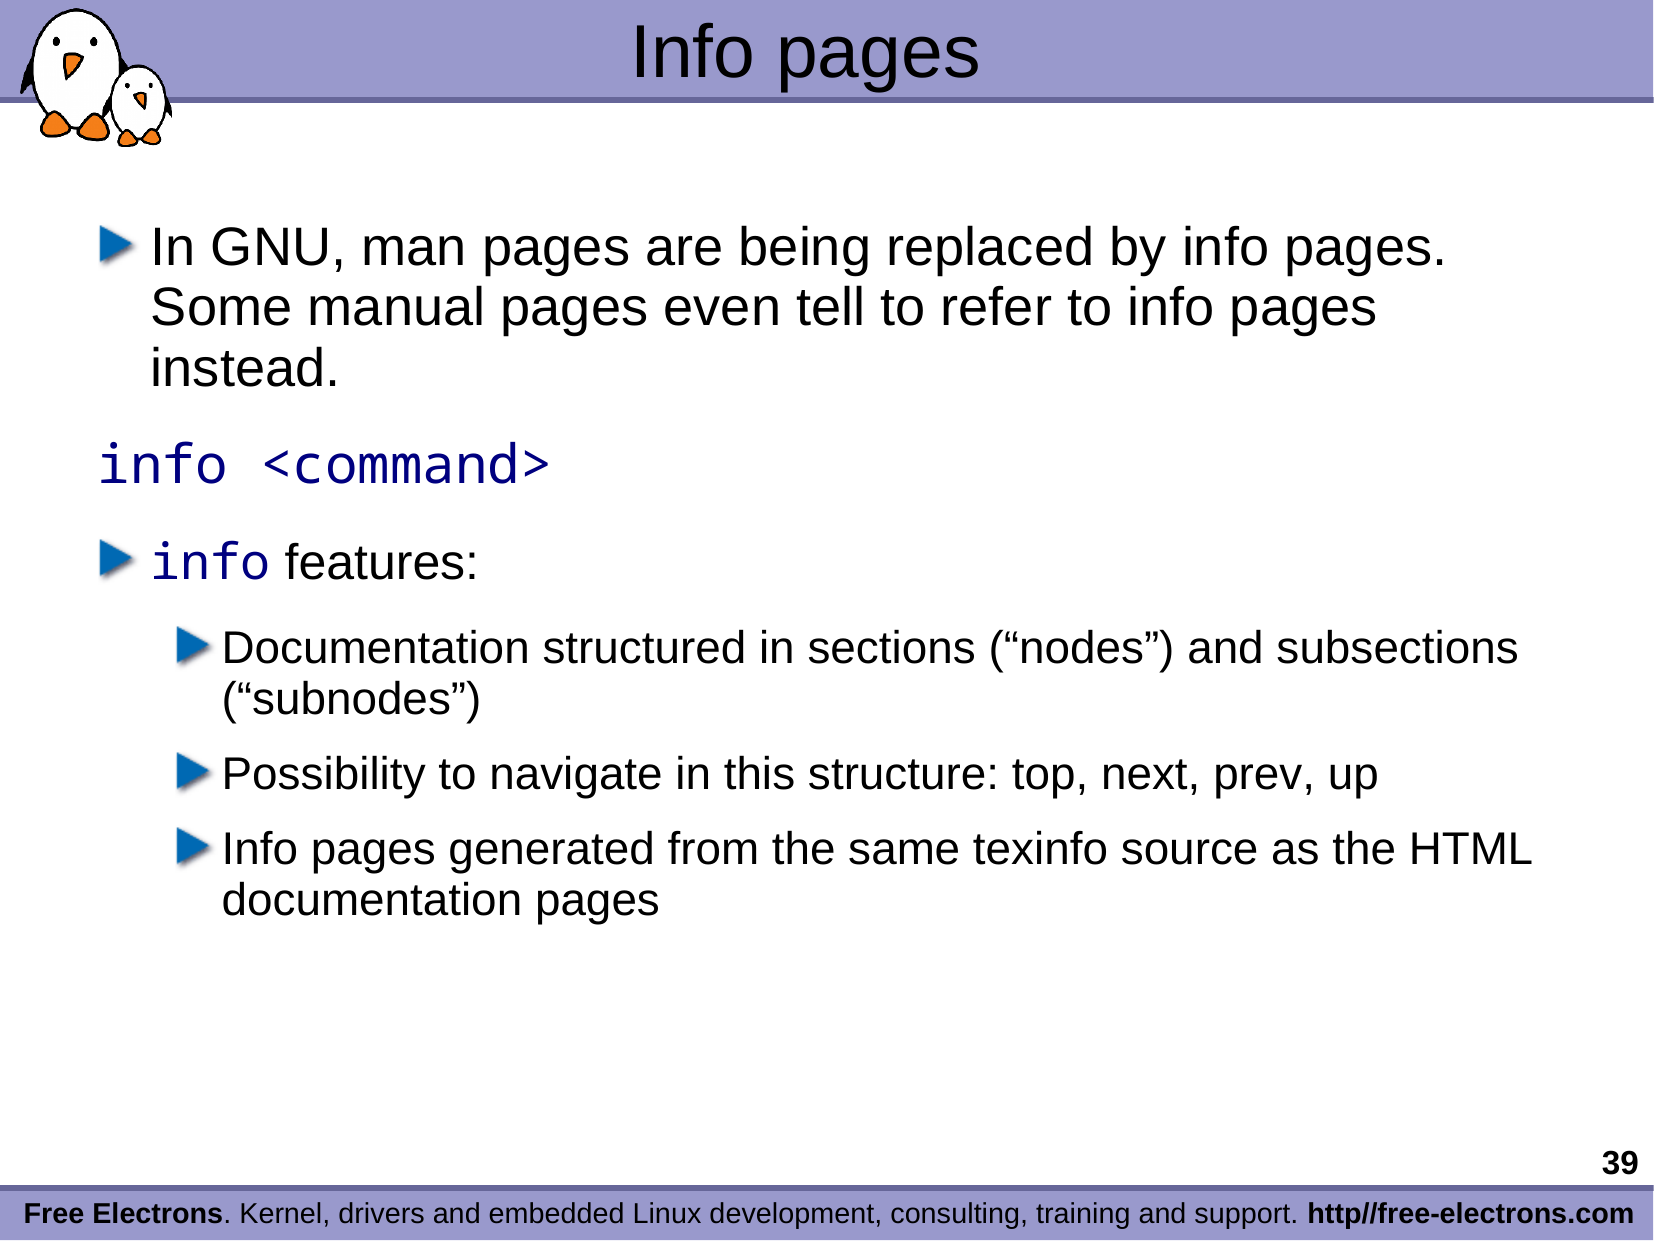

# Info pages
In GNU, man pages are being replaced by info pages. Some manual pages even tell to refer to info pages instead.
info <command>
info features:
Documentation structured in sections (“nodes”) and subsections (“subnodes”)
Possibility to navigate in this structure: top, next, prev, up
Info pages generated from the same texinfo source as the HTML documentation pages